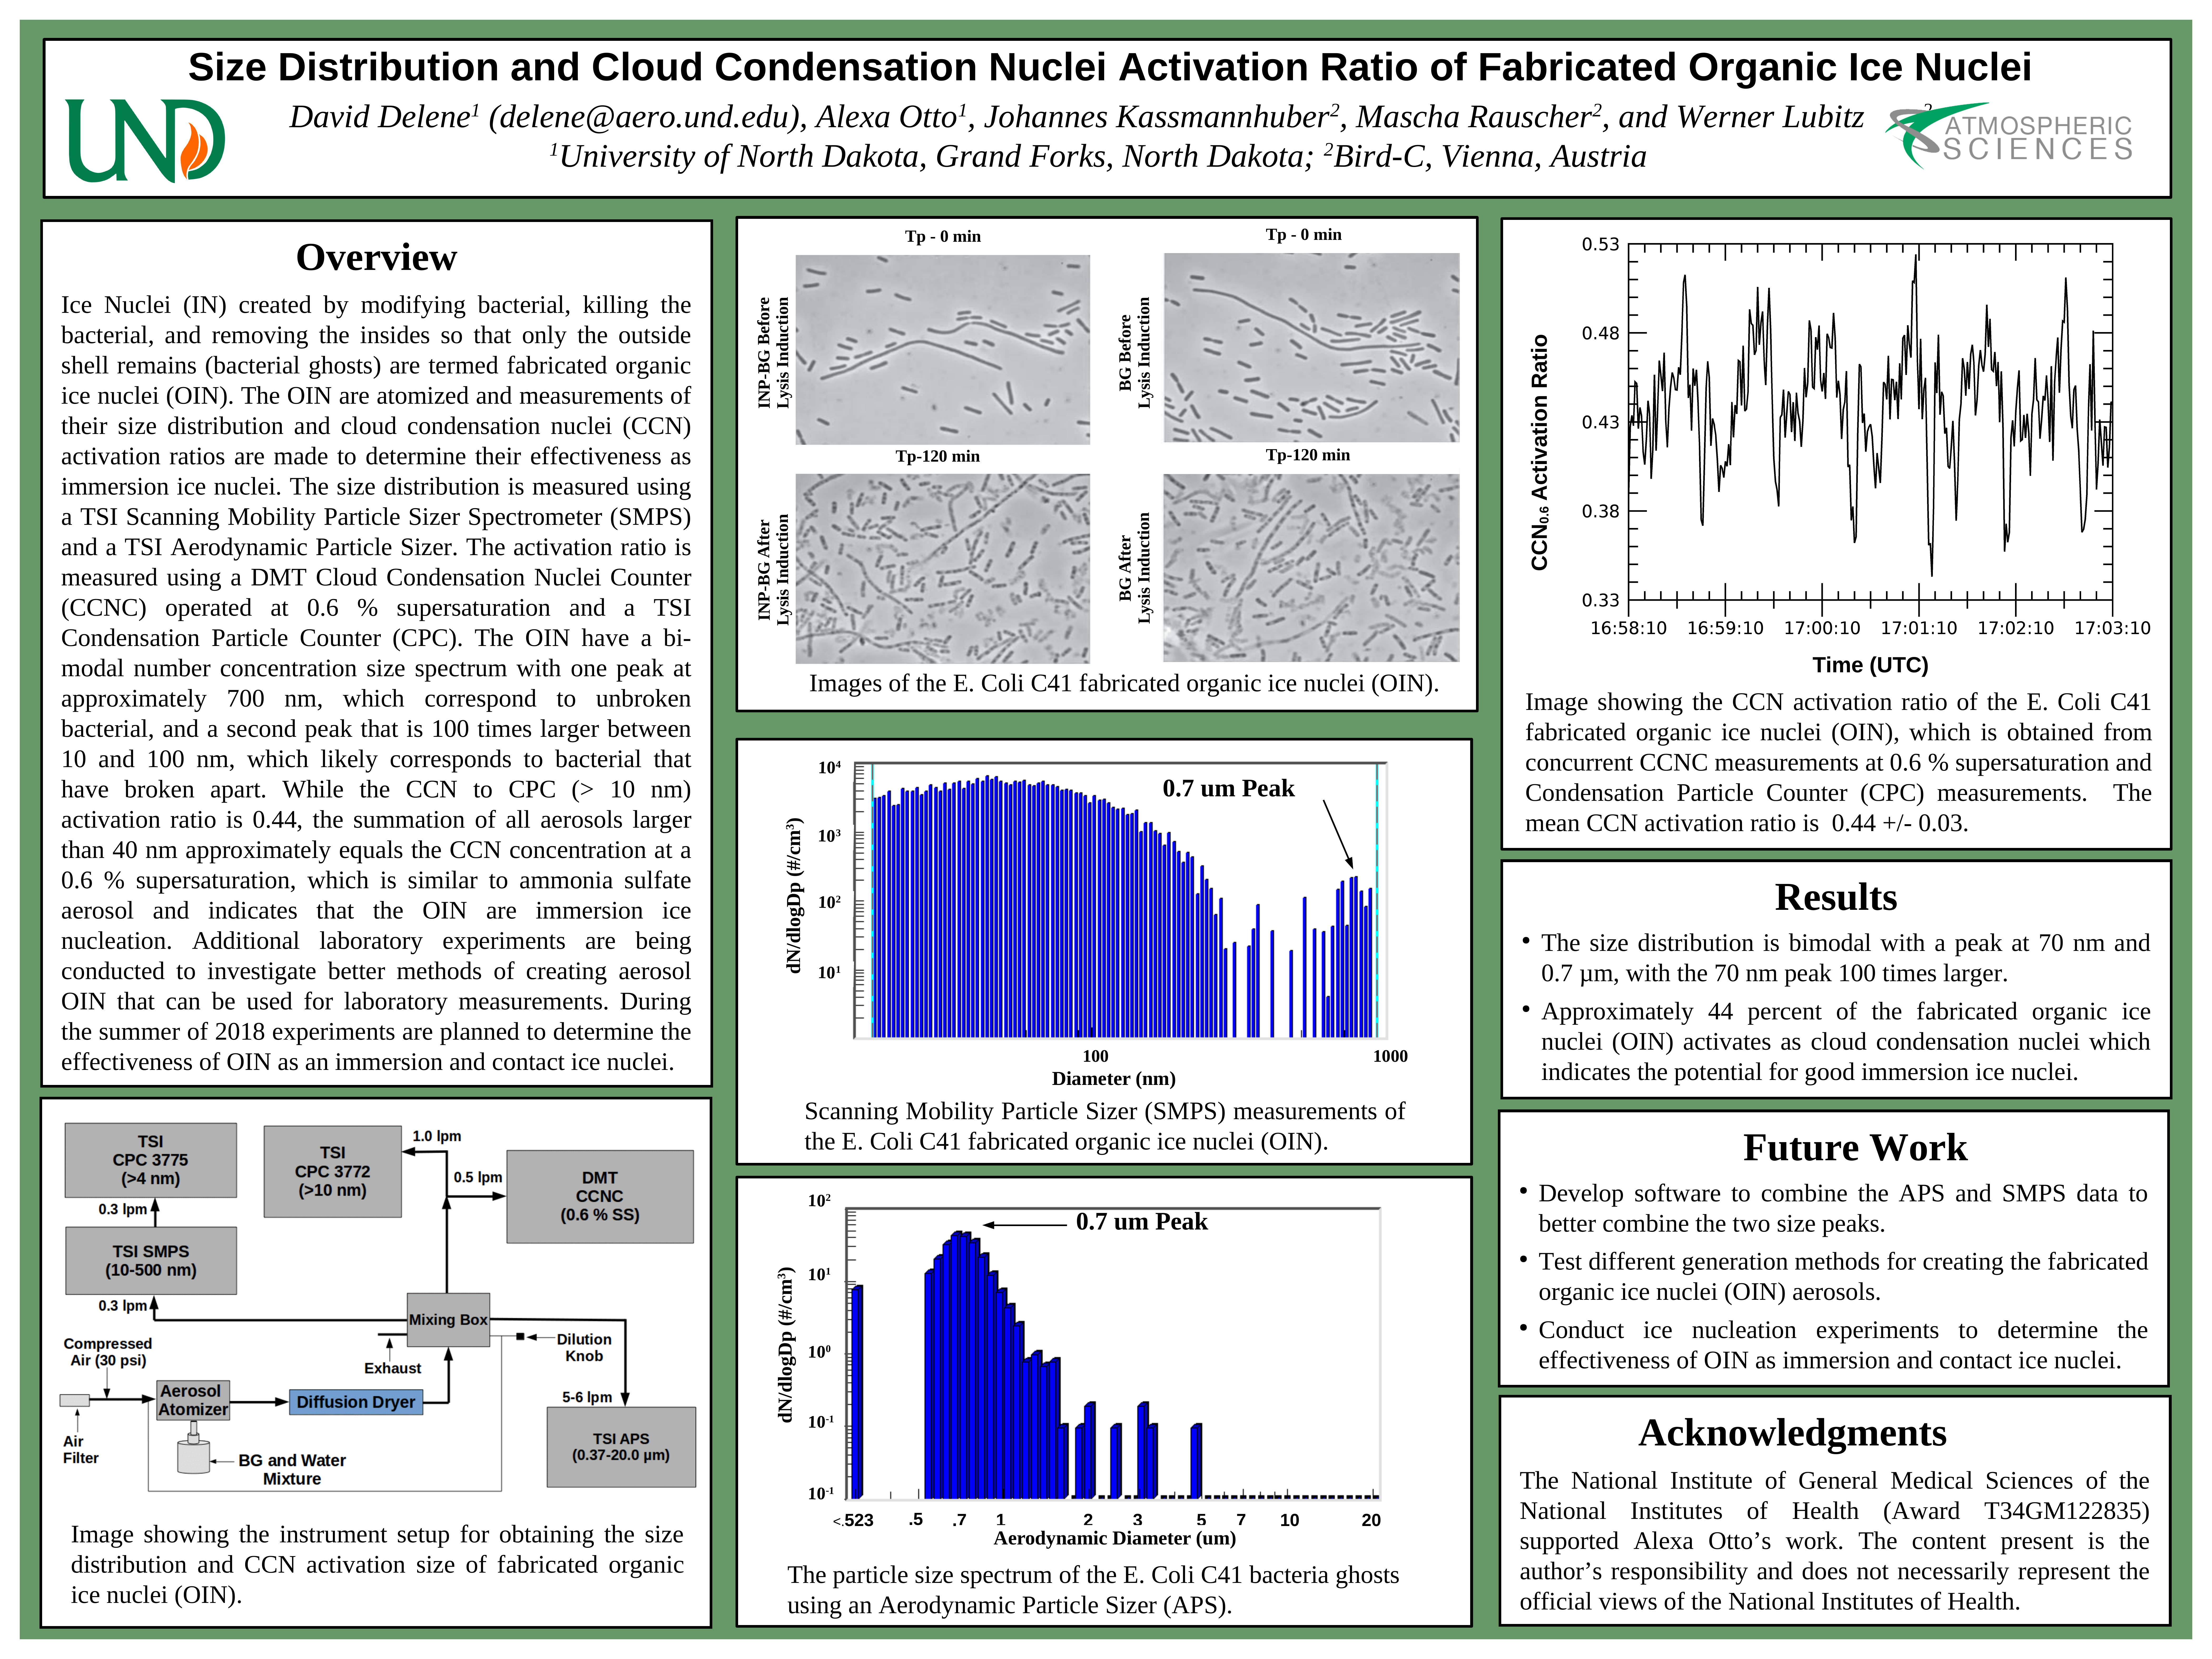

Size Distribution and Cloud Condensation Nuclei Activation Ratio of Fabricated Organic Ice Nuclei
David Delene1 (delene@aero.und.edu), Alexa Otto1, Johannes Kassmannhuber2, Mascha Rauscher2, and Werner Lubitz 2
1University of North Dakota, Grand Forks, North Dakota; 2Bird-C, Vienna, Austria
Overview
  Ice Nuclei (IN) created by modifying bacterial, killing the bacterial, and removing the insides so that only the outside shell remains (bacterial ghosts) are termed fabricated organic ice nuclei (OIN). The OIN are atomized and measurements of their size distribution and cloud condensation nuclei (CCN) activation ratios are made to determine their effectiveness as immersion ice nuclei. The size distribution is measured using a TSI Scanning Mobility Particle Sizer Spectrometer (SMPS) and a TSI Aerodynamic Particle Sizer. The activation ratio is measured using a DMT Cloud Condensation Nuclei Counter (CCNC) operated at 0.6 % supersaturation and a TSI Condensation Particle Counter (CPC). The OIN have a bi-modal number concentration size spectrum with one peak at approximately 700 nm, which correspond to unbroken bacterial, and a second peak that is 100 times larger between 10 and 100 nm, which likely corresponds to bacterial that have broken apart. While the CCN to CPC (> 10 nm) activation ratio is 0.44, the summation of all aerosols larger than 40 nm approximately equals the CCN concentration at a 0.6 % supersaturation, which is similar to ammonia sulfate aerosol and indicates that the OIN are immersion ice nucleation. Additional laboratory experiments are being conducted to investigate better methods of creating aerosol OIN that can be used for laboratory measurements. During the summer of 2018 experiments are planned to determine the effectiveness of OIN as an immersion and contact ice nuclei.
Tp-0 min
C41 (pBINP,pGLMivb)
Tp-0 min
Tp - 0 min
Tp - 0 min
INP-BG Before
Lysis Induction
BG Before
Lysis Induction
CCN0.6 Activation Ratio
Tp-120 min
Tp-120 min
Tp-120 min
BG After
Lysis Induction
INP-BG After
Lysis Induction
Time (UTC)
Images of the E. Coli C41 fabricated organic ice nuclei (OIN).
Image showing the CCN activation ratio of the E. Coli C41 fabricated organic ice nuclei (OIN), which is obtained from concurrent CCNC measurements at 0.6 % supersaturation and Condensation Particle Counter (CPC) measurements. The mean CCN activation ratio is 0.44 +/- 0.03.
104
0.7 um Peak
103
Results
The size distribution is bimodal with a peak at 70 nm and 0.7 µm, with the 70 nm peak 100 times larger.
Approximately 44 percent of the fabricated organic ice nuclei (OIN) activates as cloud condensation nuclei which indicates the potential for good immersion ice nuclei.
dN/dlogDp (#/cm3)
102
101
100
1000
Diameter (nm)
Scanning Mobility Particle Sizer (SMPS) measurements of the E. Coli C41 fabricated organic ice nuclei (OIN).
Future Work
Develop software to combine the APS and SMPS data to better combine the two size peaks.
Test different generation methods for creating the fabricated organic ice nuclei (OIN) aerosols.
Conduct ice nucleation experiments to determine the effectiveness of OIN as immersion and contact ice nuclei.
102
0.7 um Peak
101
dN/dlogDp (#/cm3)
100
			Acknowledgments
The National Institute of General Medical Sciences of the National Institutes of Health (Award T34GM122835) supported Alexa Otto’s work. The content present is the author’s responsibility and does not necessarily represent the official views of the National Institutes of Health.
10-1
10-1
.5
<.523
.7
1
1
2
3
5
7
10
20
Image showing the instrument setup for obtaining the size distribution and CCN activation size of fabricated organic ice nuclei (OIN).
Aerodynamic Diameter (um)
The particle size spectrum of the E. Coli C41 bacteria ghosts using an Aerodynamic Particle Sizer (APS).